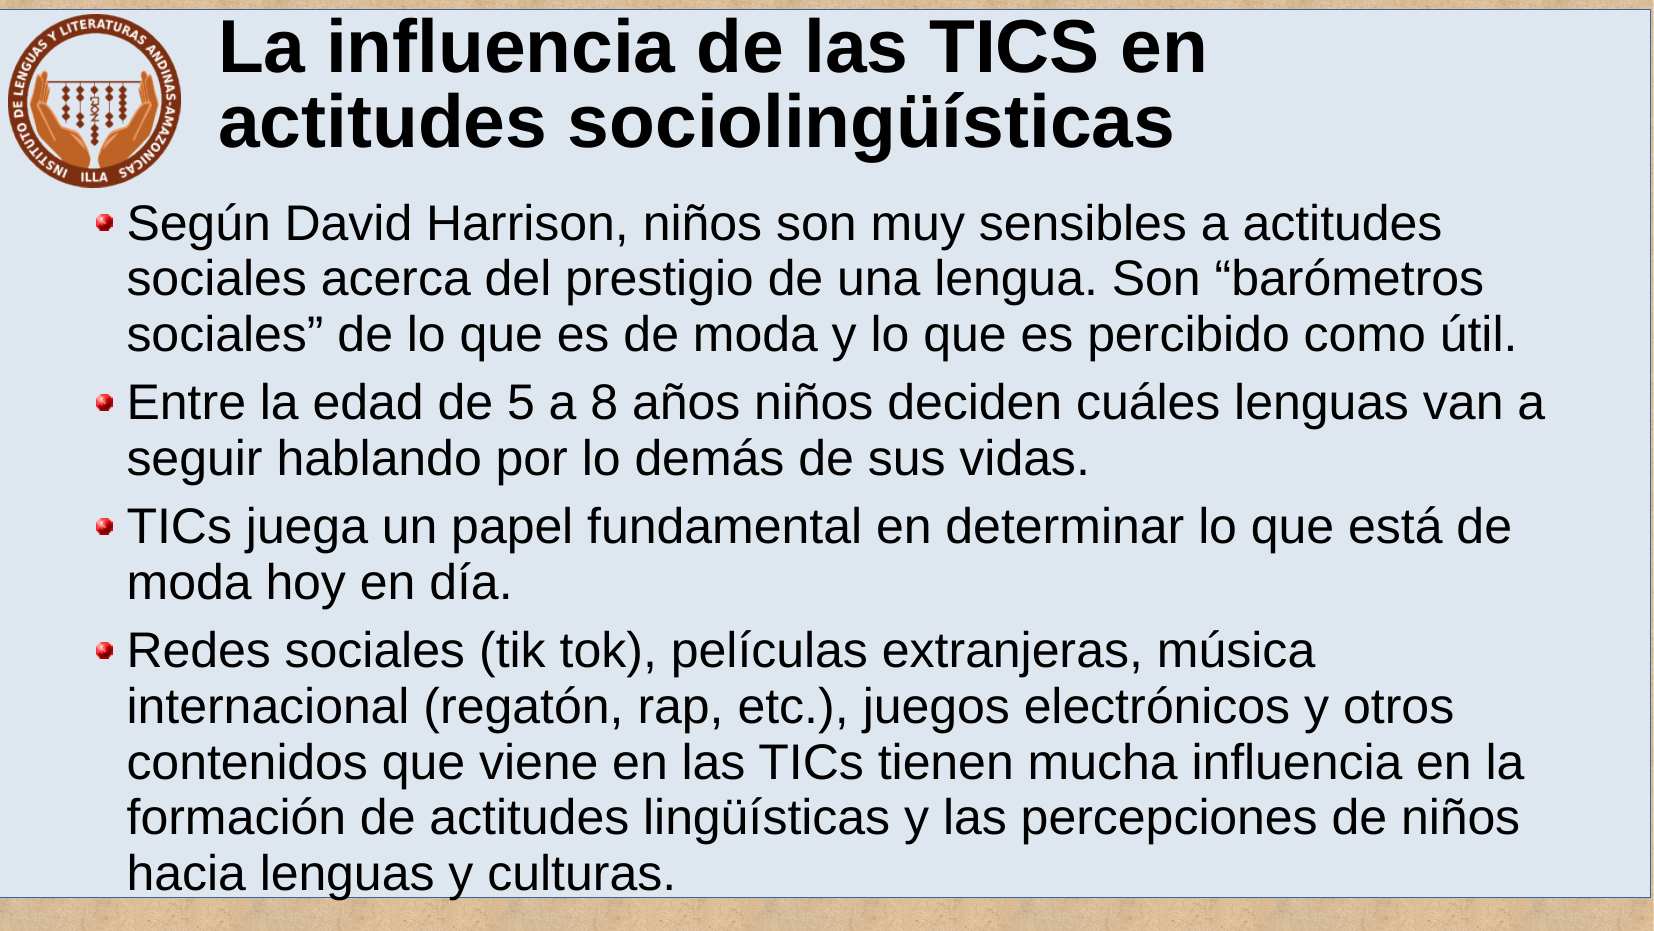

# La influencia de las TICS en actitudes sociolingüísticas
Según David Harrison, niños son muy sensibles a actitudes sociales acerca del prestigio de una lengua. Son “barómetros sociales” de lo que es de moda y lo que es percibido como útil.
Entre la edad de 5 a 8 años niños deciden cuáles lenguas van a seguir hablando por lo demás de sus vidas.
TICs juega un papel fundamental en determinar lo que está de moda hoy en día.
Redes sociales (tik tok), películas extranjeras, música internacional (regatón, rap, etc.), juegos electrónicos y otros contenidos que viene en las TICs tienen mucha influencia en la formación de actitudes lingüísticas y las percepciones de niños hacia lenguas y culturas.